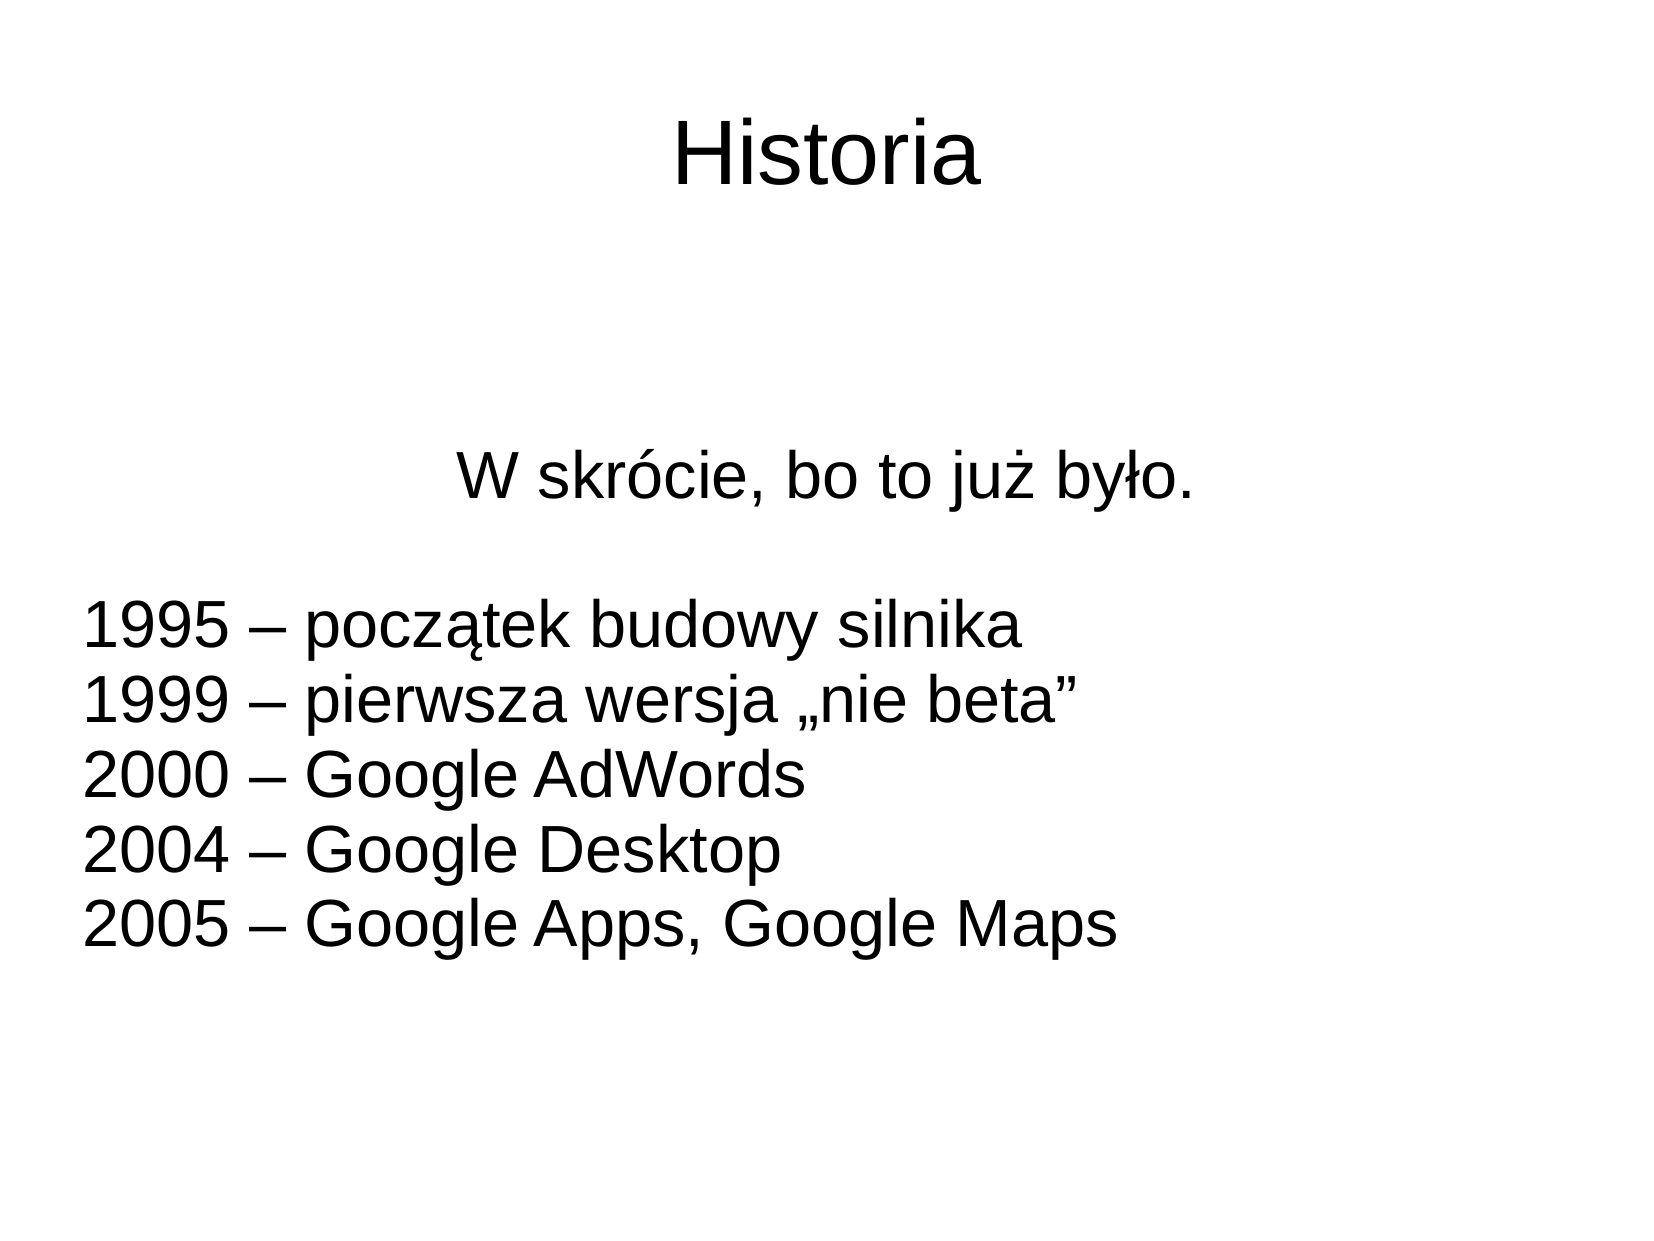

# Historia
W skrócie, bo to już było.
1995 – początek budowy silnika
1999 – pierwsza wersja „nie beta”
2000 – Google AdWords
2004 – Google Desktop
2005 – Google Apps, Google Maps